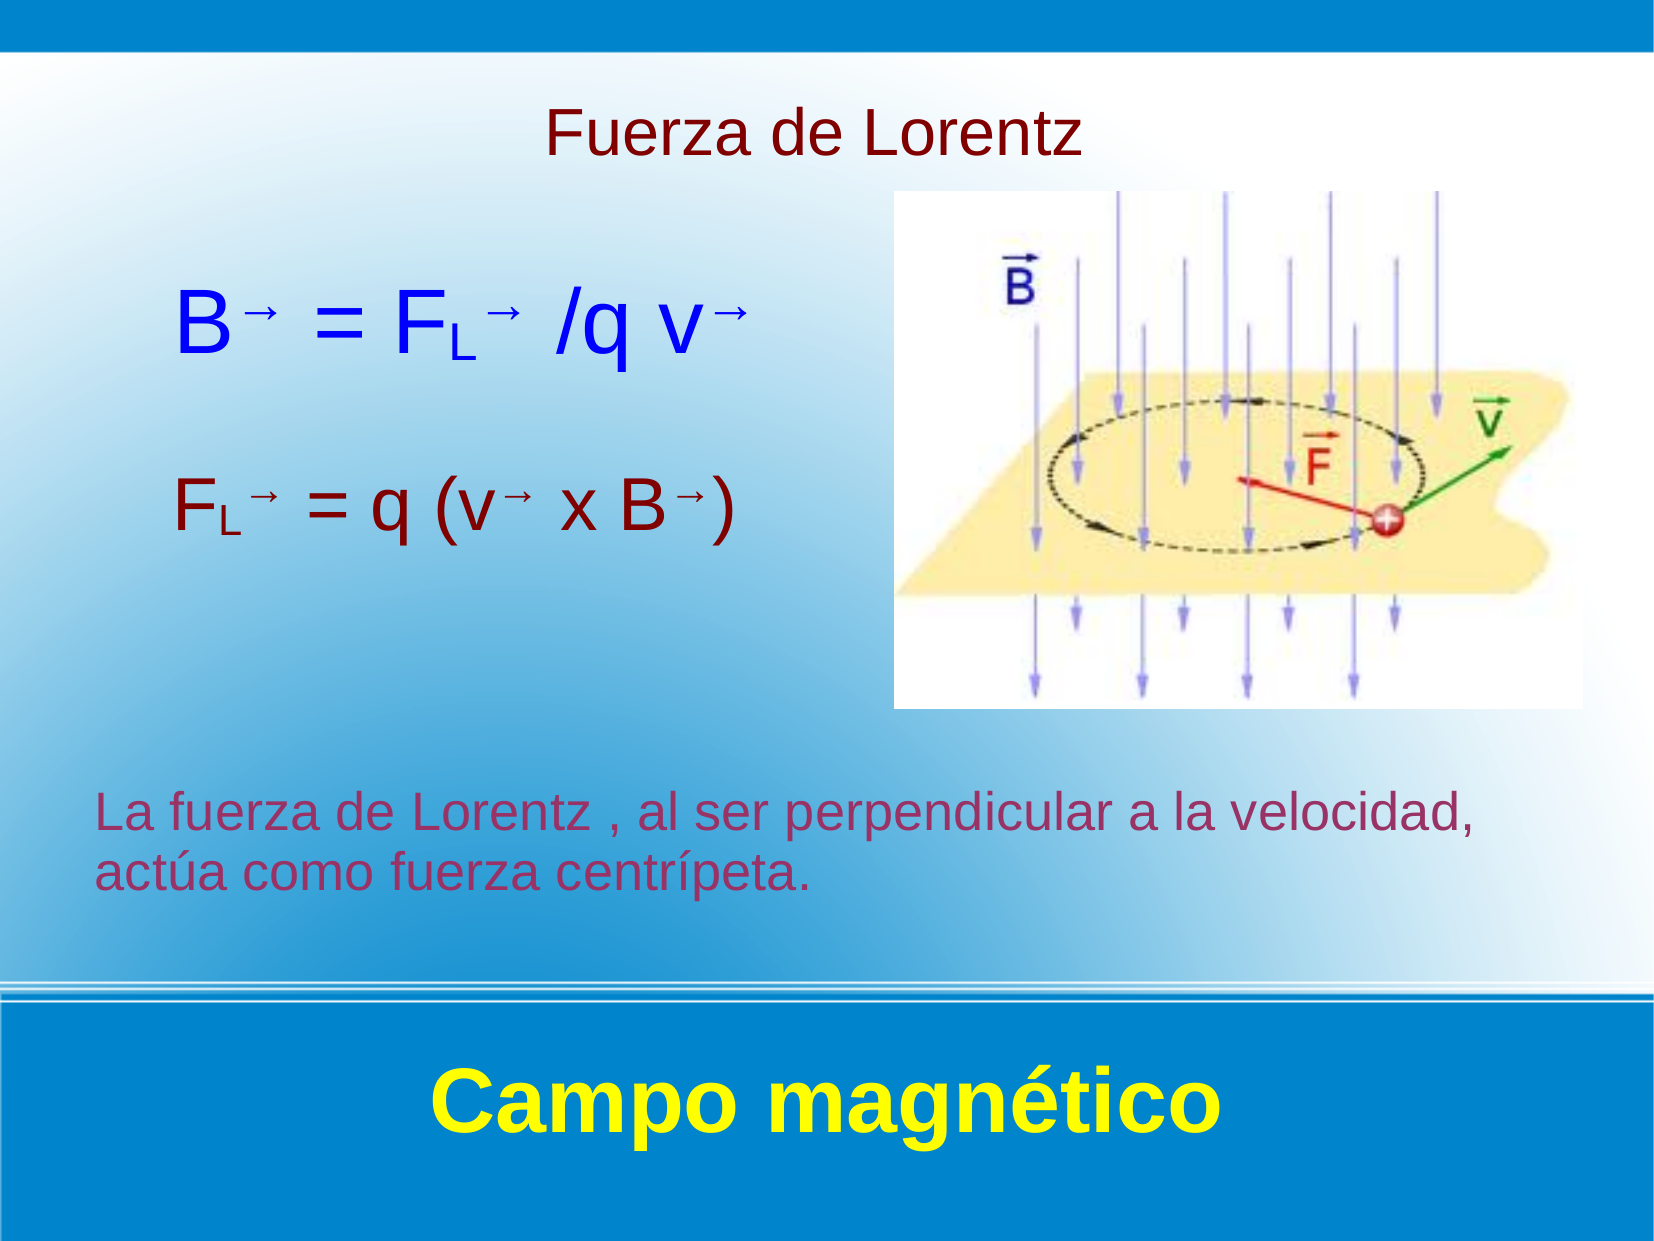

Fuerza de Lorentz
B→ = FL→ /q v→
FL→ = q (v→ x B→)
La fuerza de Lorentz , al ser perpendicular a la velocidad, actúa como fuerza centrípeta.
# Campo magnético